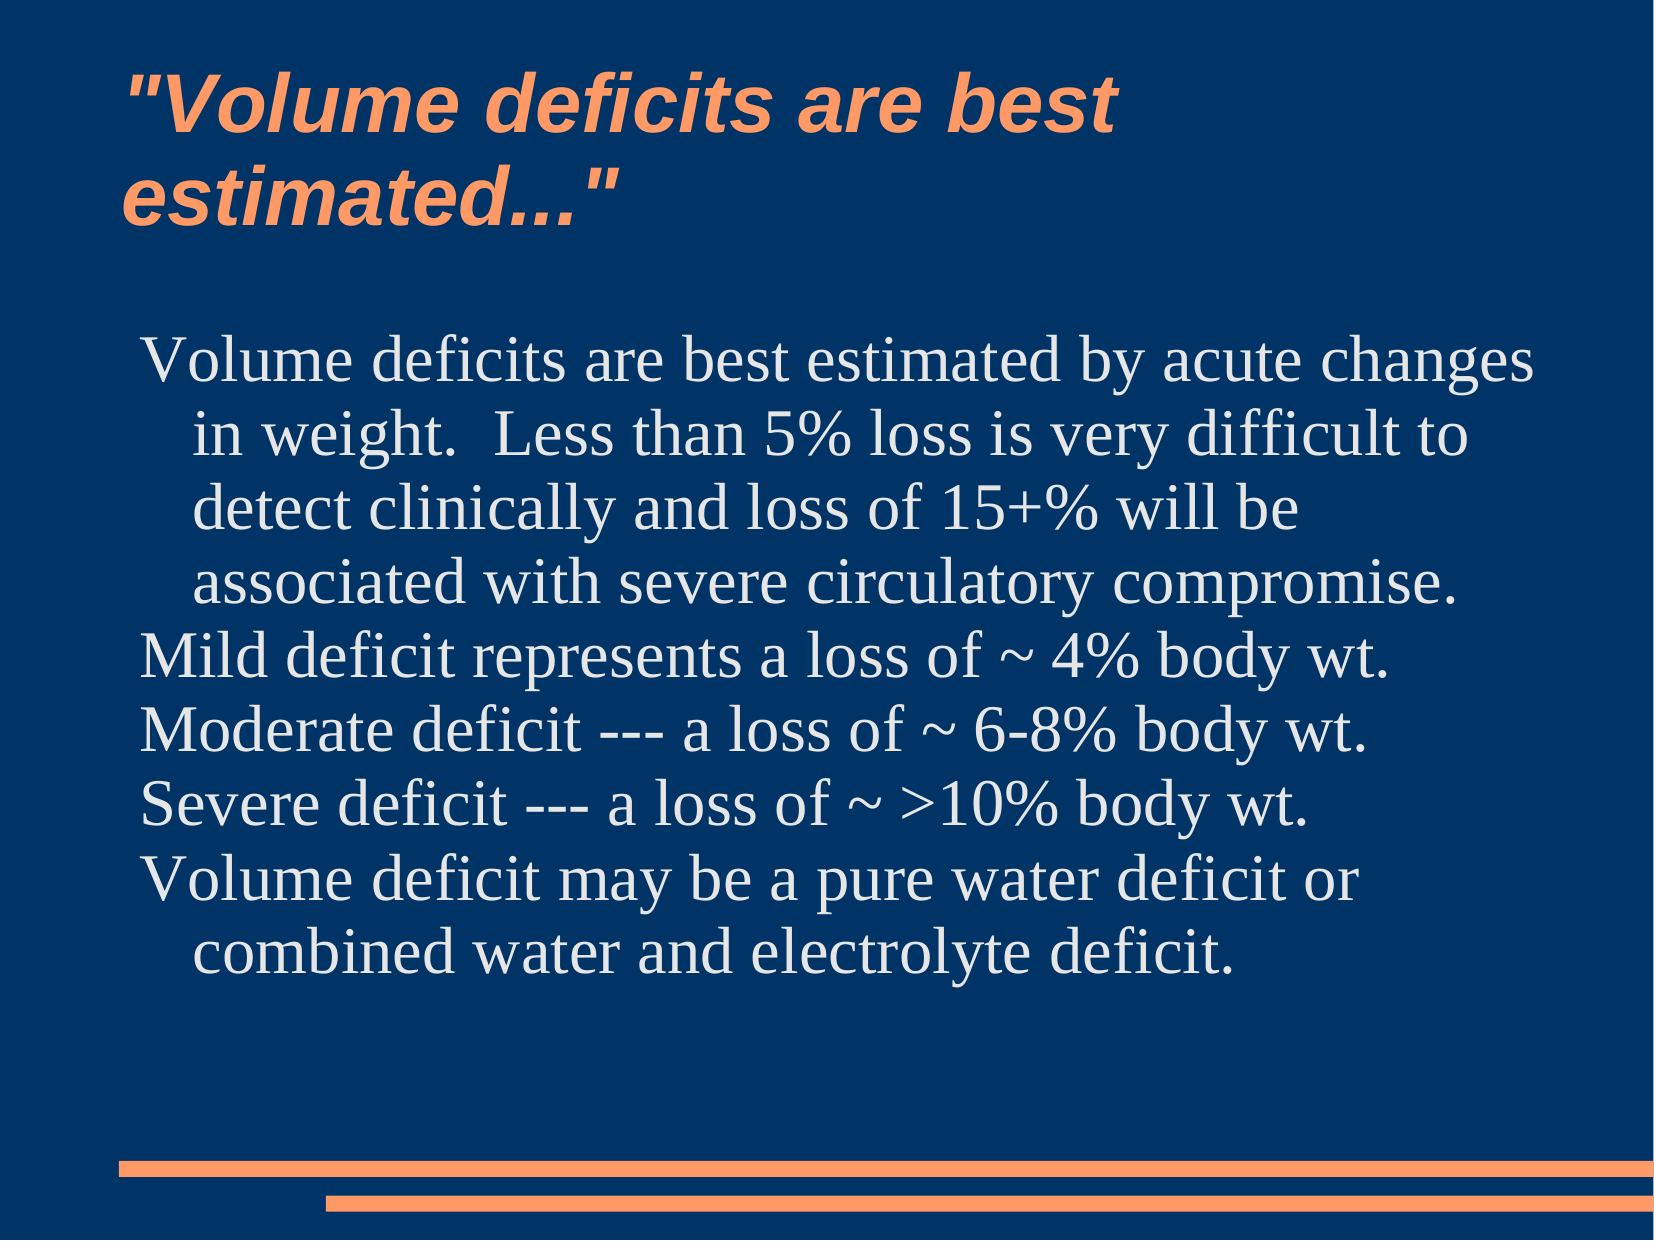

# "Volume deficits are best estimated..."
Volume deficits are best estimated by acute changes in weight. Less than 5% loss is very difficult to detect clinically and loss of 15+% will be associated with severe circulatory compromise.
Mild deficit represents a loss of ~ 4% body wt.
Moderate deficit --- a loss of ~ 6-8% body wt.
Severe deficit --- a loss of ~ >10% body wt.
Volume deficit may be a pure water deficit or combined water and electrolyte deficit.